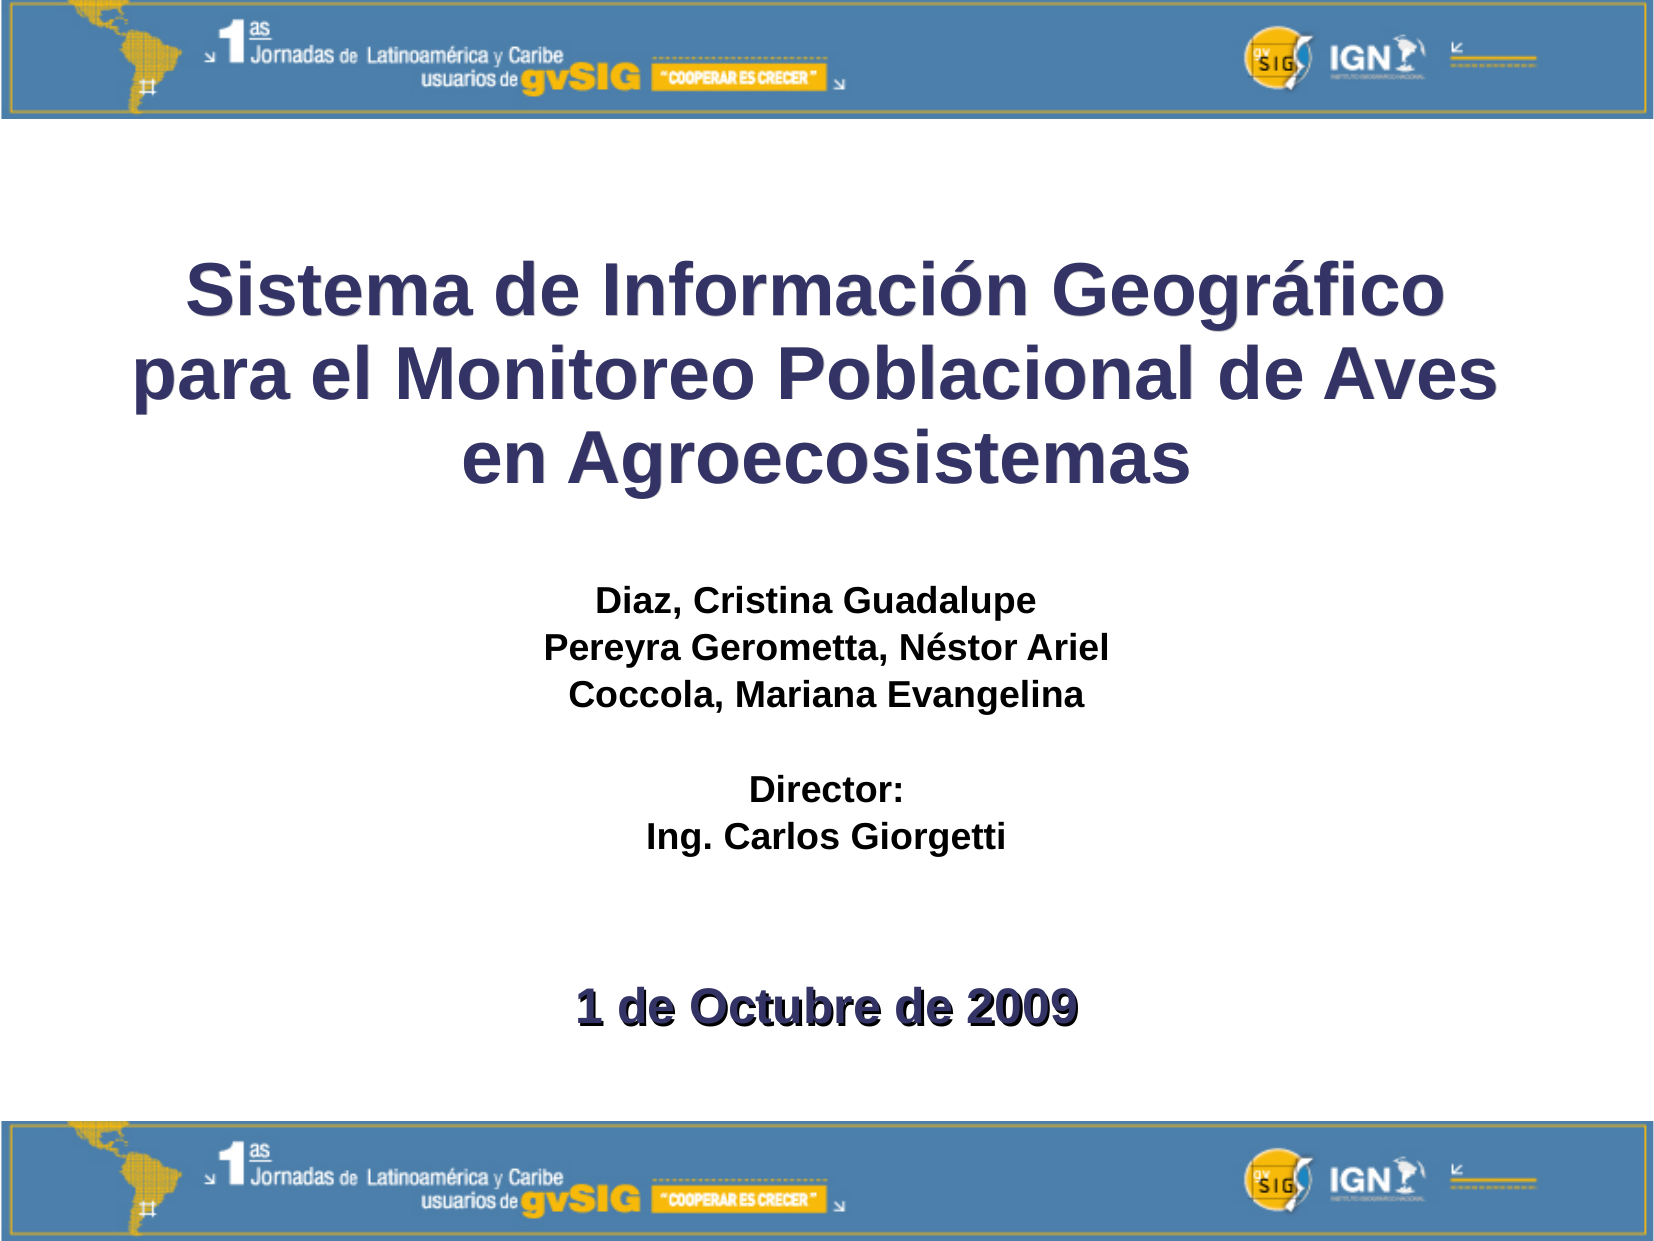

Sistema de Información Geográfico
para el Monitoreo Poblacional de Aves
en Agroecosistemas
Diaz, Cristina Guadalupe
Pereyra Gerometta, Néstor Ariel
Coccola, Mariana Evangelina
Director:
Ing. Carlos Giorgetti
1 de Octubre de 2009